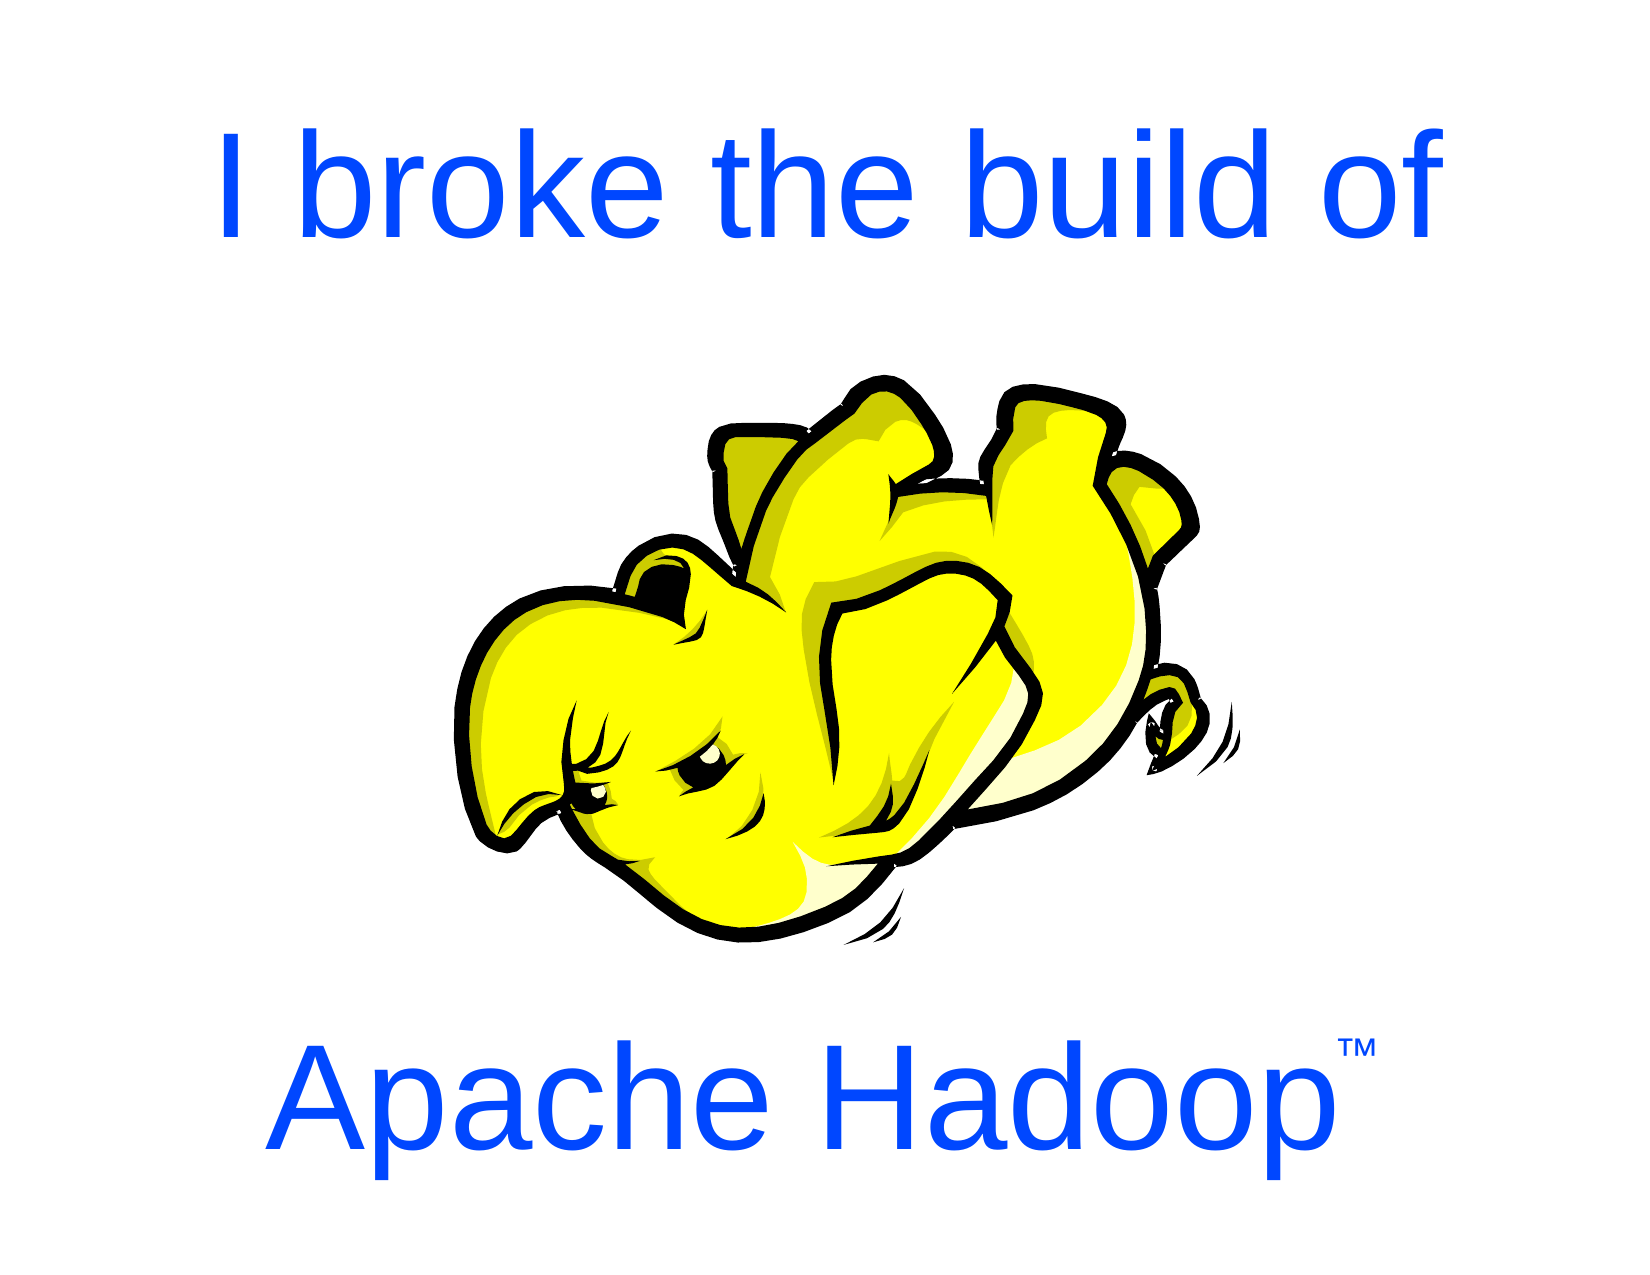

# I broke the build of
Apache Hadoop
™